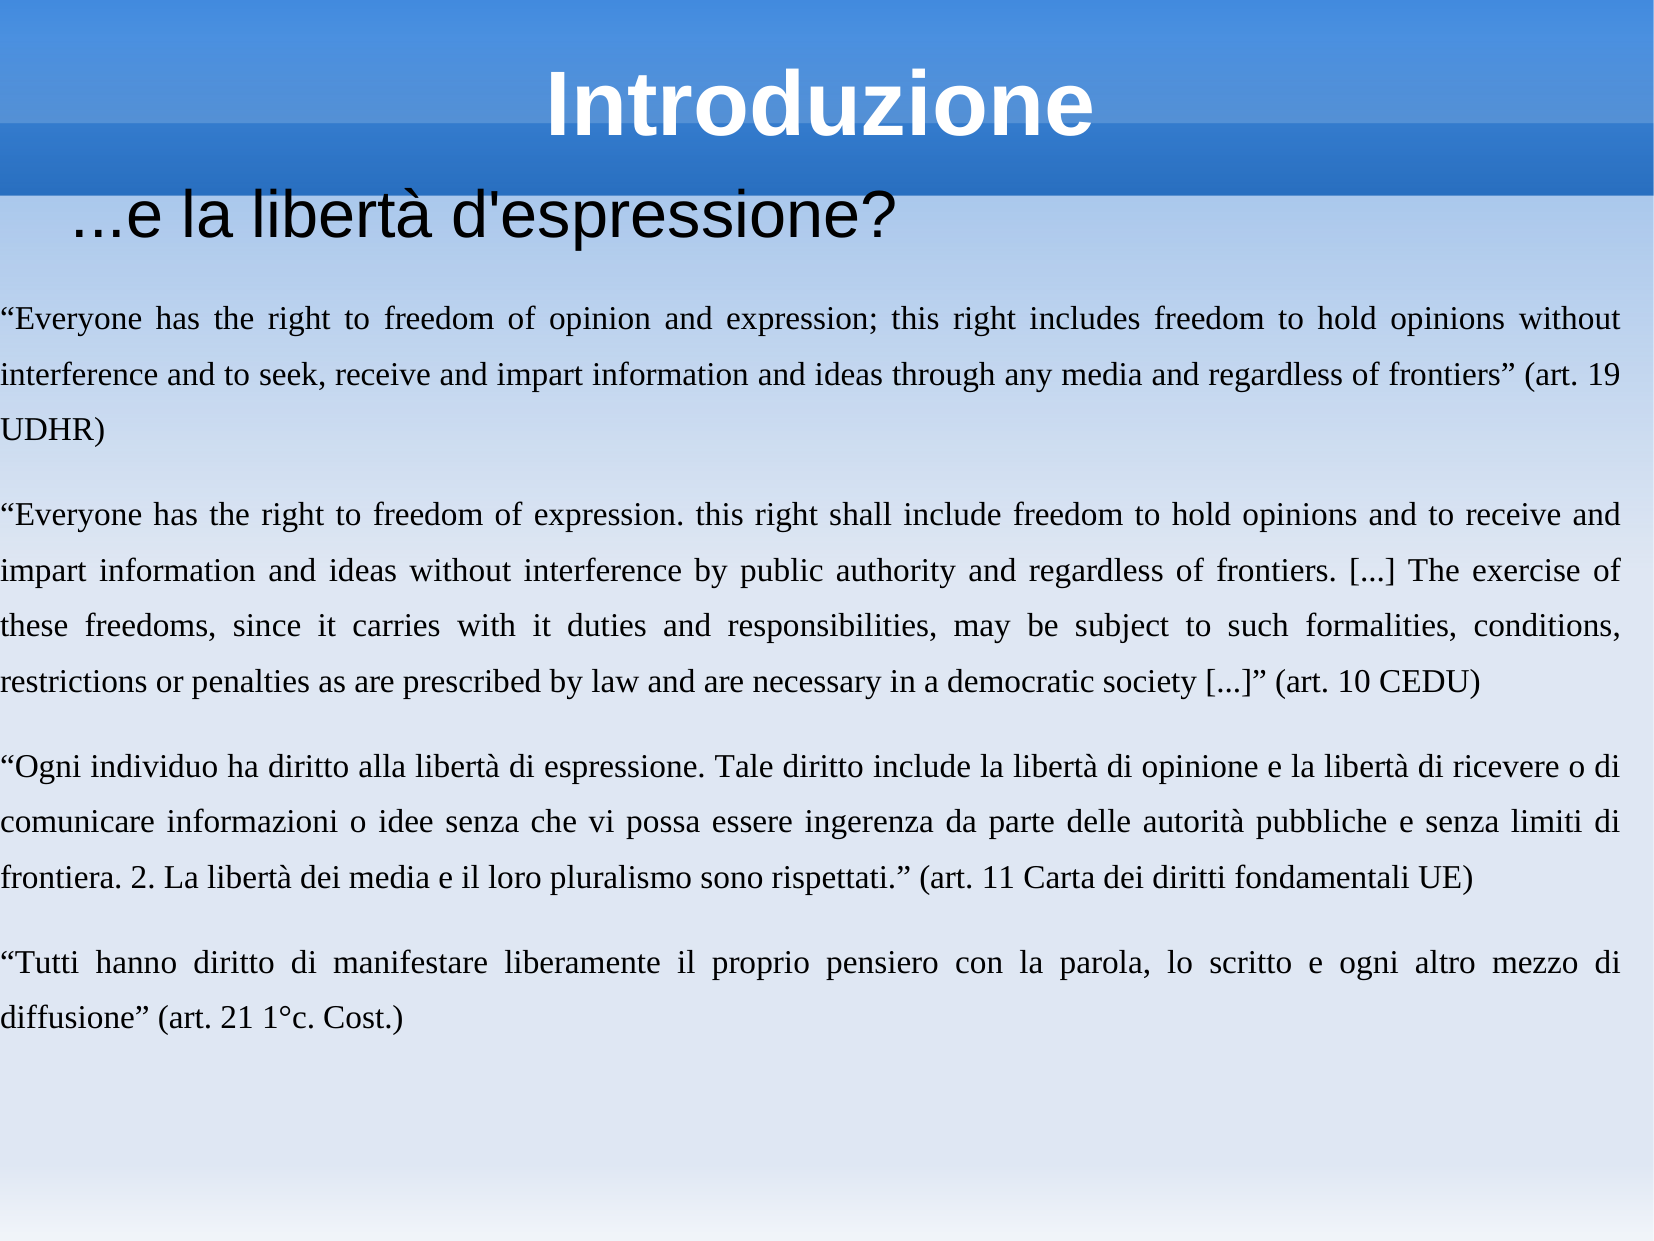

# Introduzione
...e la libertà d'espressione?
“Everyone has the right to freedom of opinion and expression; this right includes freedom to hold opinions without interference and to seek, receive and impart information and ideas through any media and regardless of frontiers” (art. 19 UDHR)
“Everyone has the right to freedom of expression. this right shall include freedom to hold opinions and to receive and impart information and ideas without interference by public authority and regardless of frontiers. [...] The exercise of these freedoms, since it carries with it duties and responsibilities, may be subject to such formalities, conditions, restrictions or penalties as are prescribed by law and are necessary in a democratic society [...]” (art. 10 CEDU)
“Ogni individuo ha diritto alla libertà di espressione. Tale diritto include la libertà di opinione e la libertà di ricevere o di comunicare informazioni o idee senza che vi possa essere ingerenza da parte delle autorità pubbliche e senza limiti di frontiera. 2. La libertà dei media e il loro pluralismo sono rispettati.” (art. 11 Carta dei diritti fondamentali UE)
“Tutti hanno diritto di manifestare liberamente il proprio pensiero con la parola, lo scritto e ogni altro mezzo di diffusione” (art. 21 1°c. Cost.)